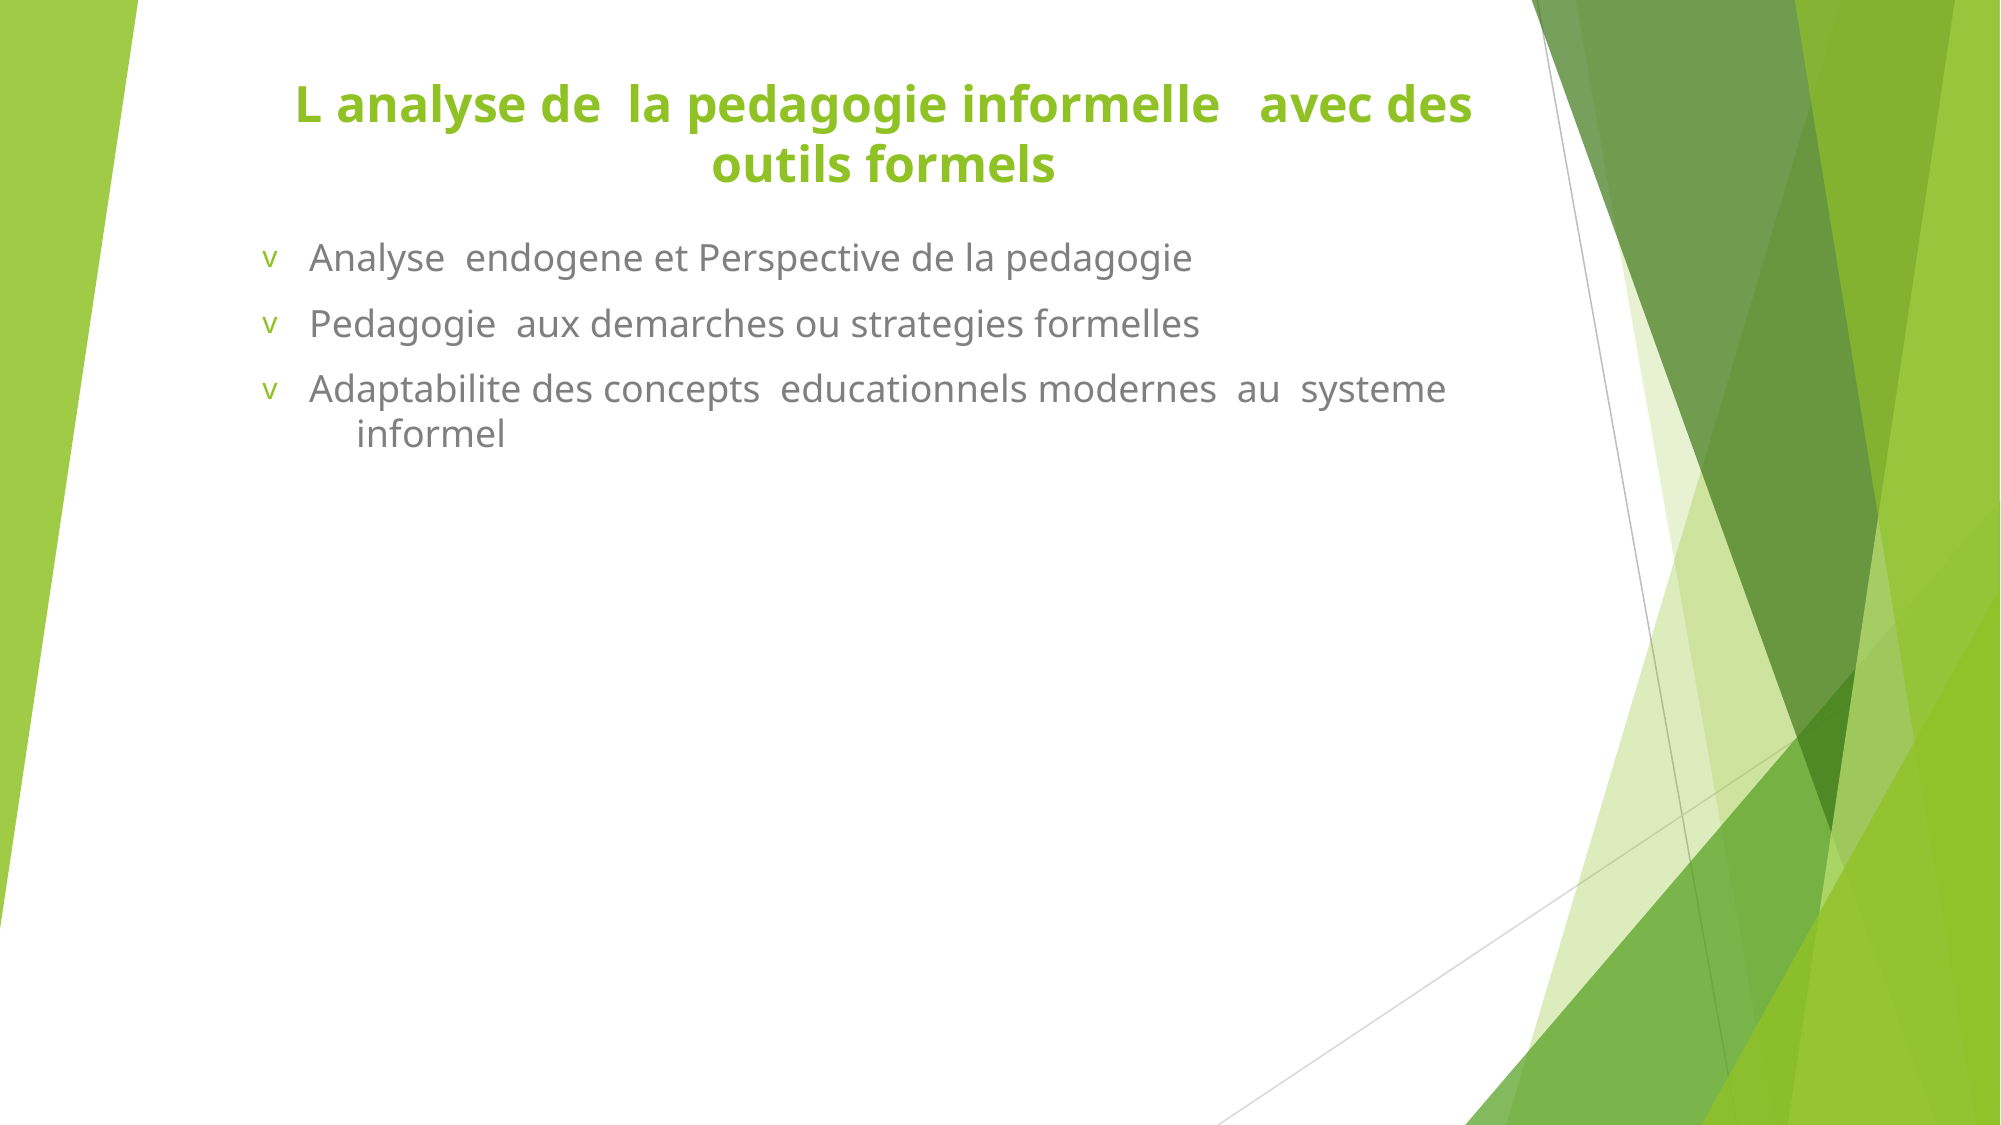

# L analyse de la pedagogie informelle avec des outils formels
Analyse endogene et Perspective de la pedagogie
Pedagogie aux demarches ou strategies formelles
Adaptabilite des concepts educationnels modernes au systeme informel